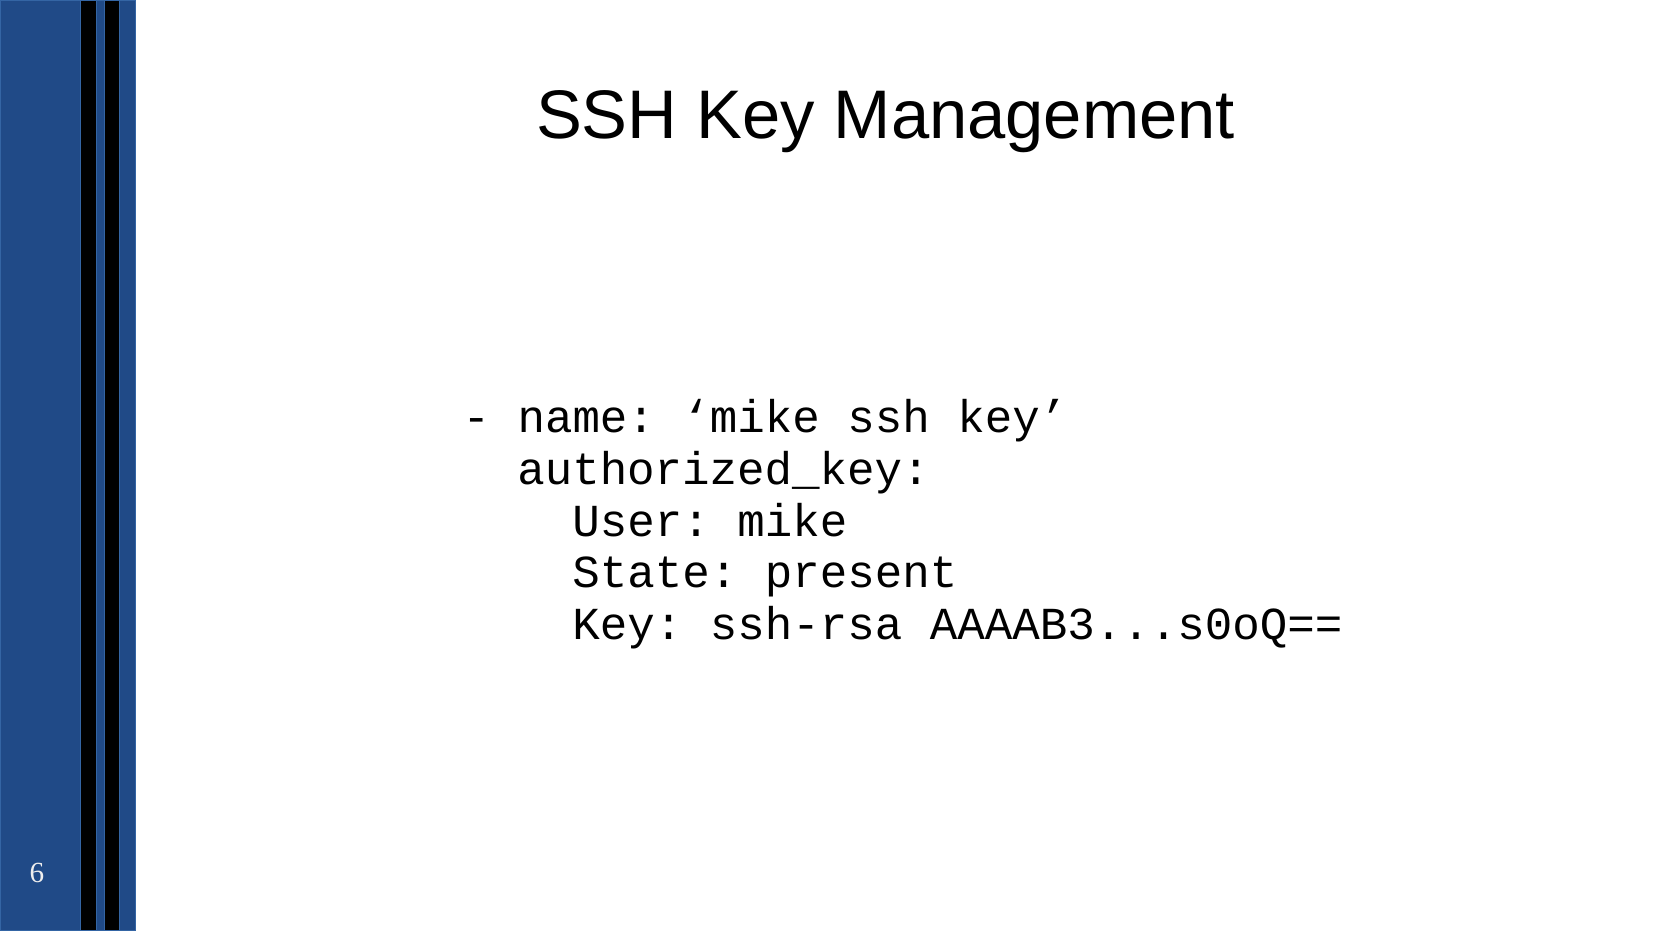

# SSH Key Management
- name: ‘mike ssh key’
 authorized_key:
 User: mike
 State: present
 Key: ssh-rsa AAAAB3...s0oQ==
6